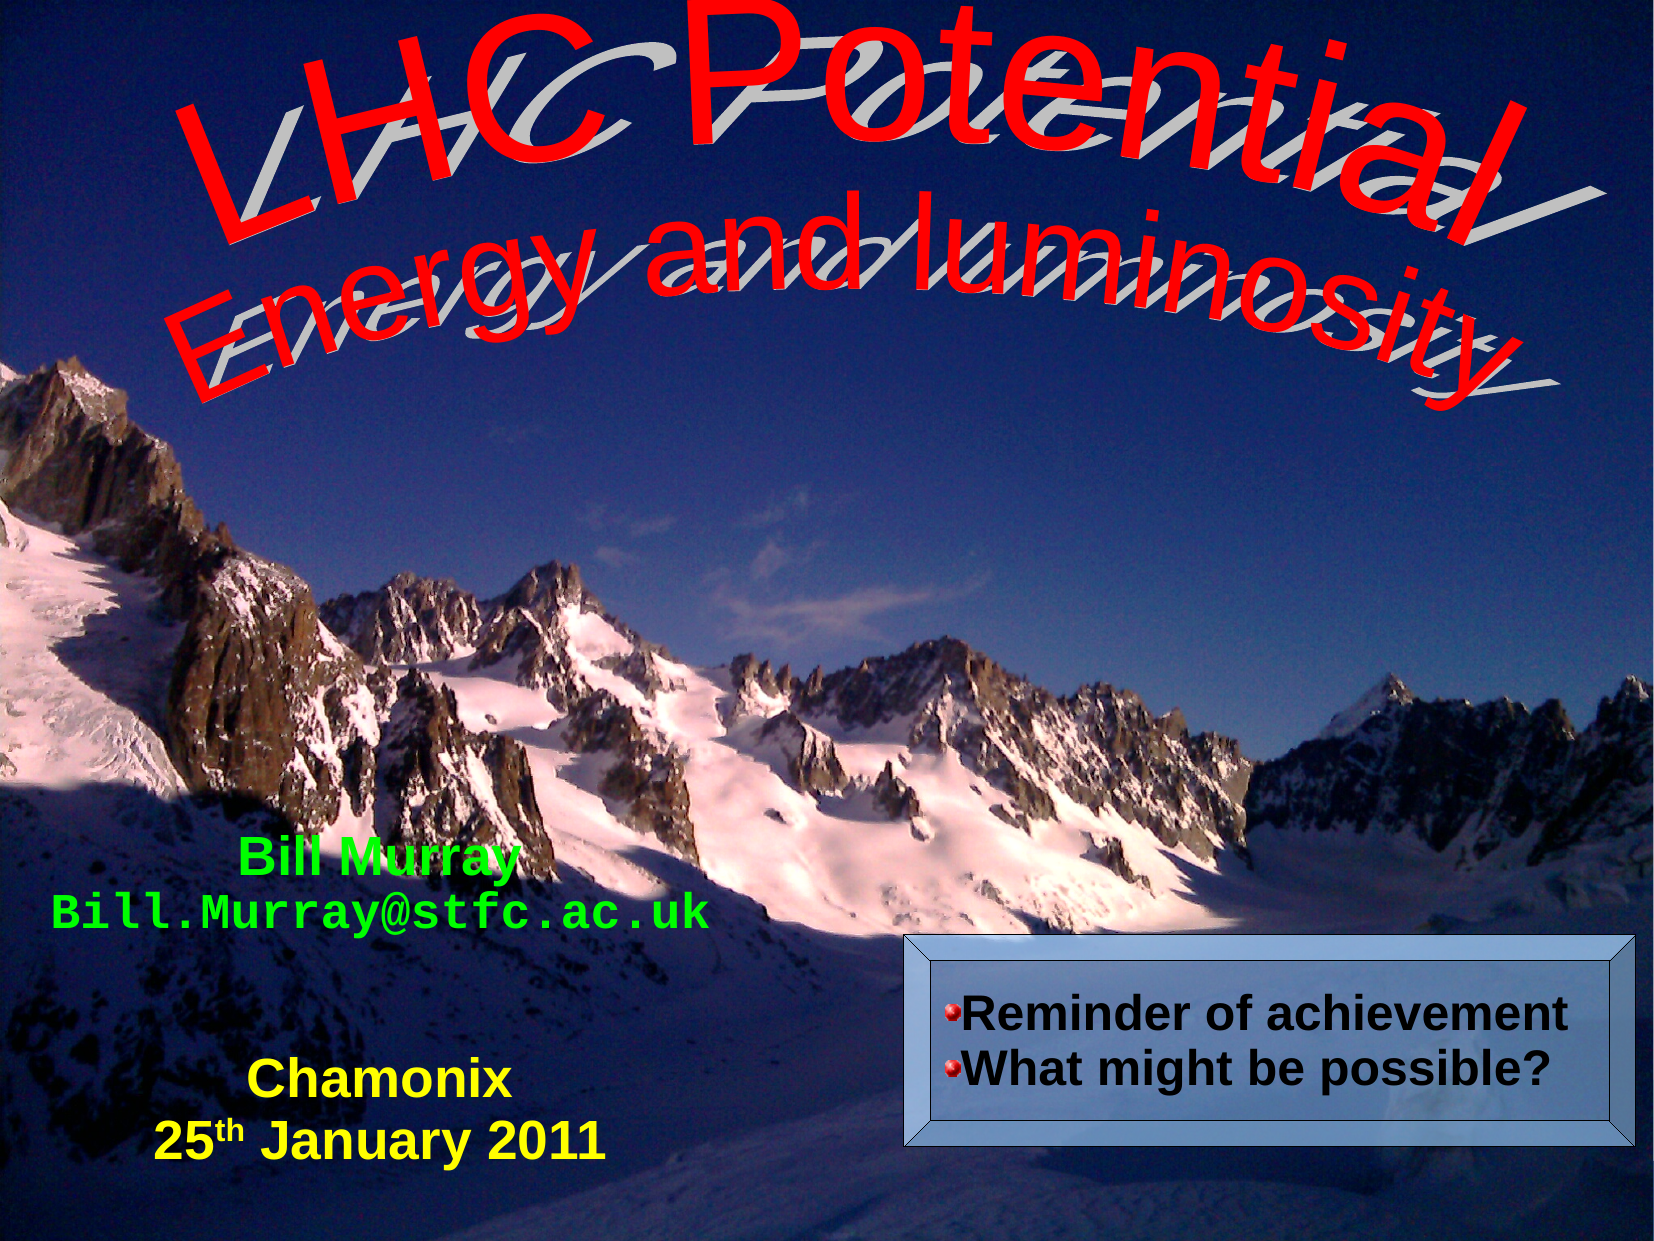

LHC Potential
 Energy and luminosity
Bill Murray
Bill.Murray@stfc.ac.uk
Chamonix
25th January 2011
Reminder of achievement
What might be possible?